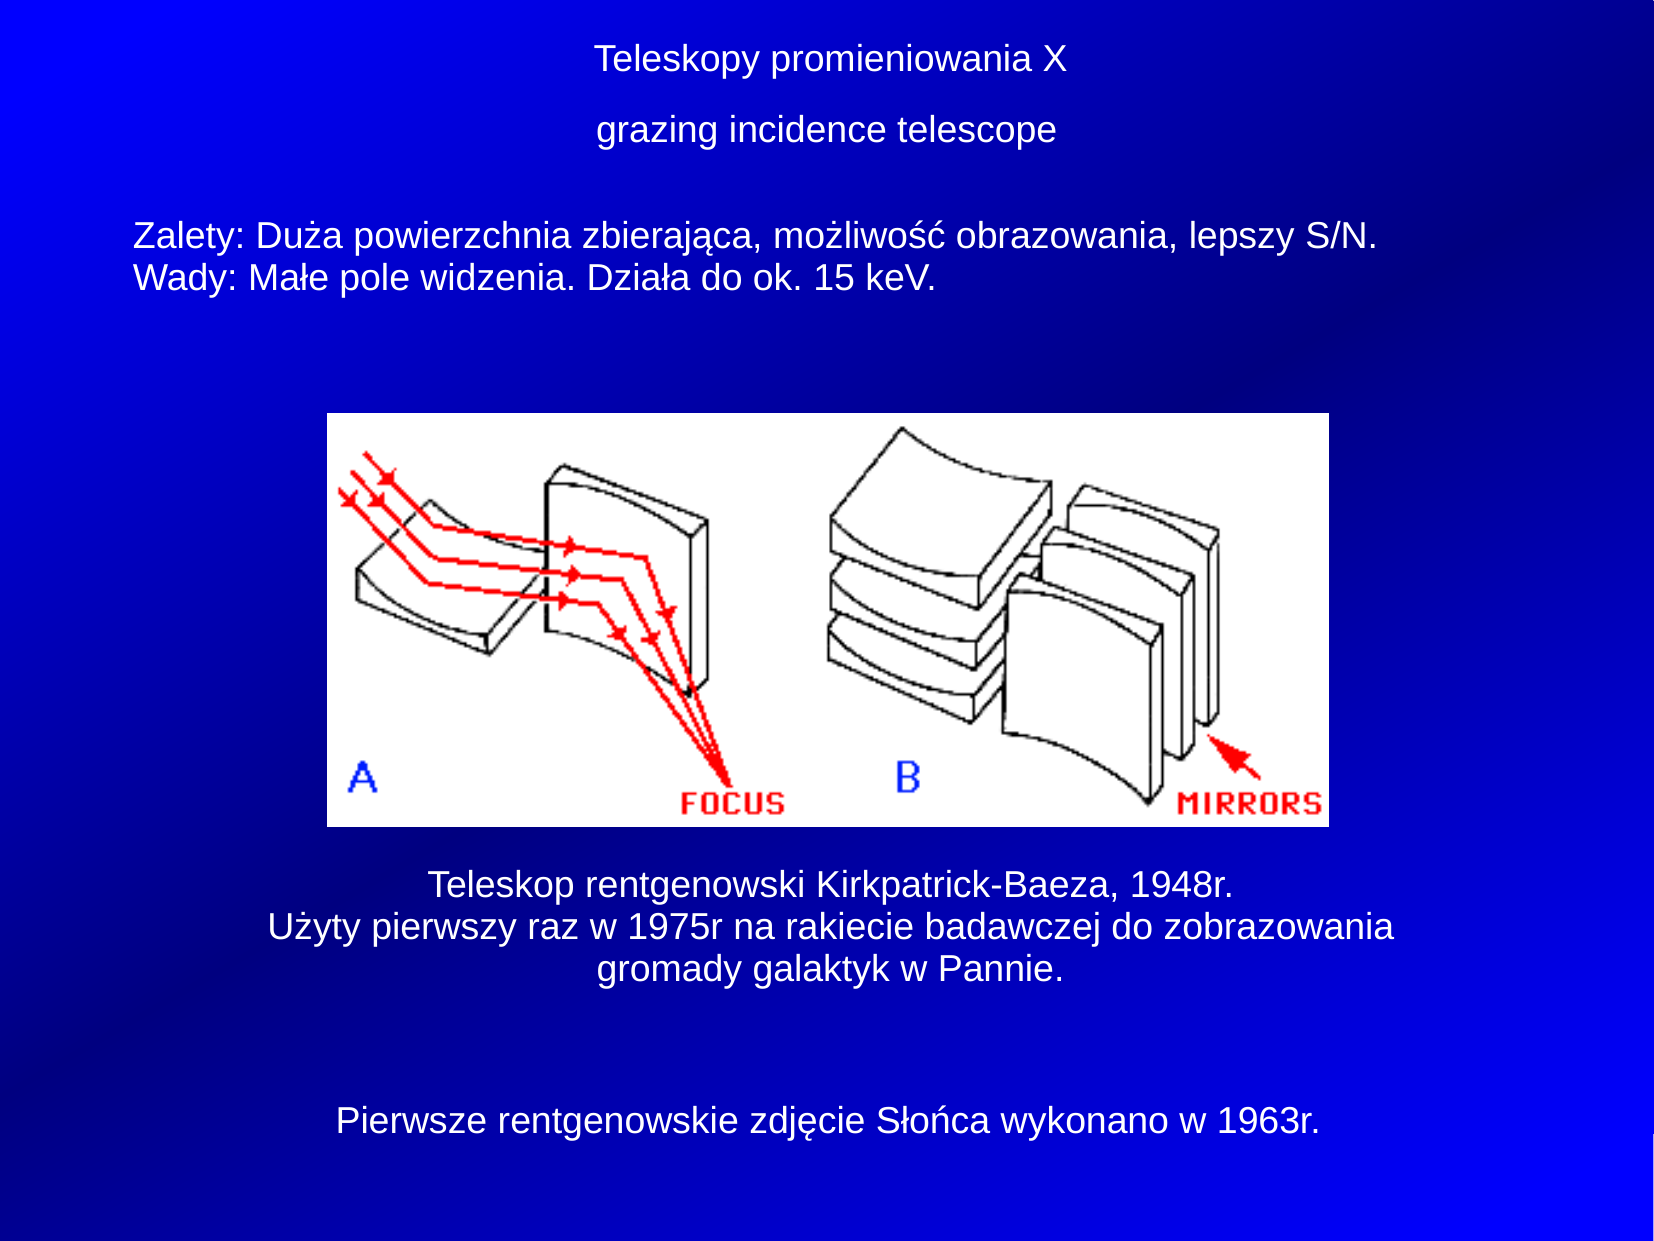

Teleskopy promieniowania X
grazing incidence telescope
Zalety: Duża powierzchnia zbierająca, możliwość obrazowania, lepszy S/N.
Wady: Małe pole widzenia. Działa do ok. 15 keV.
Teleskop rentgenowski Kirkpatrick-Baeza, 1948r.
Użyty pierwszy raz w 1975r na rakiecie badawczej do zobrazowania
gromady galaktyk w Pannie.
Pierwsze rentgenowskie zdjęcie Słońca wykonano w 1963r.